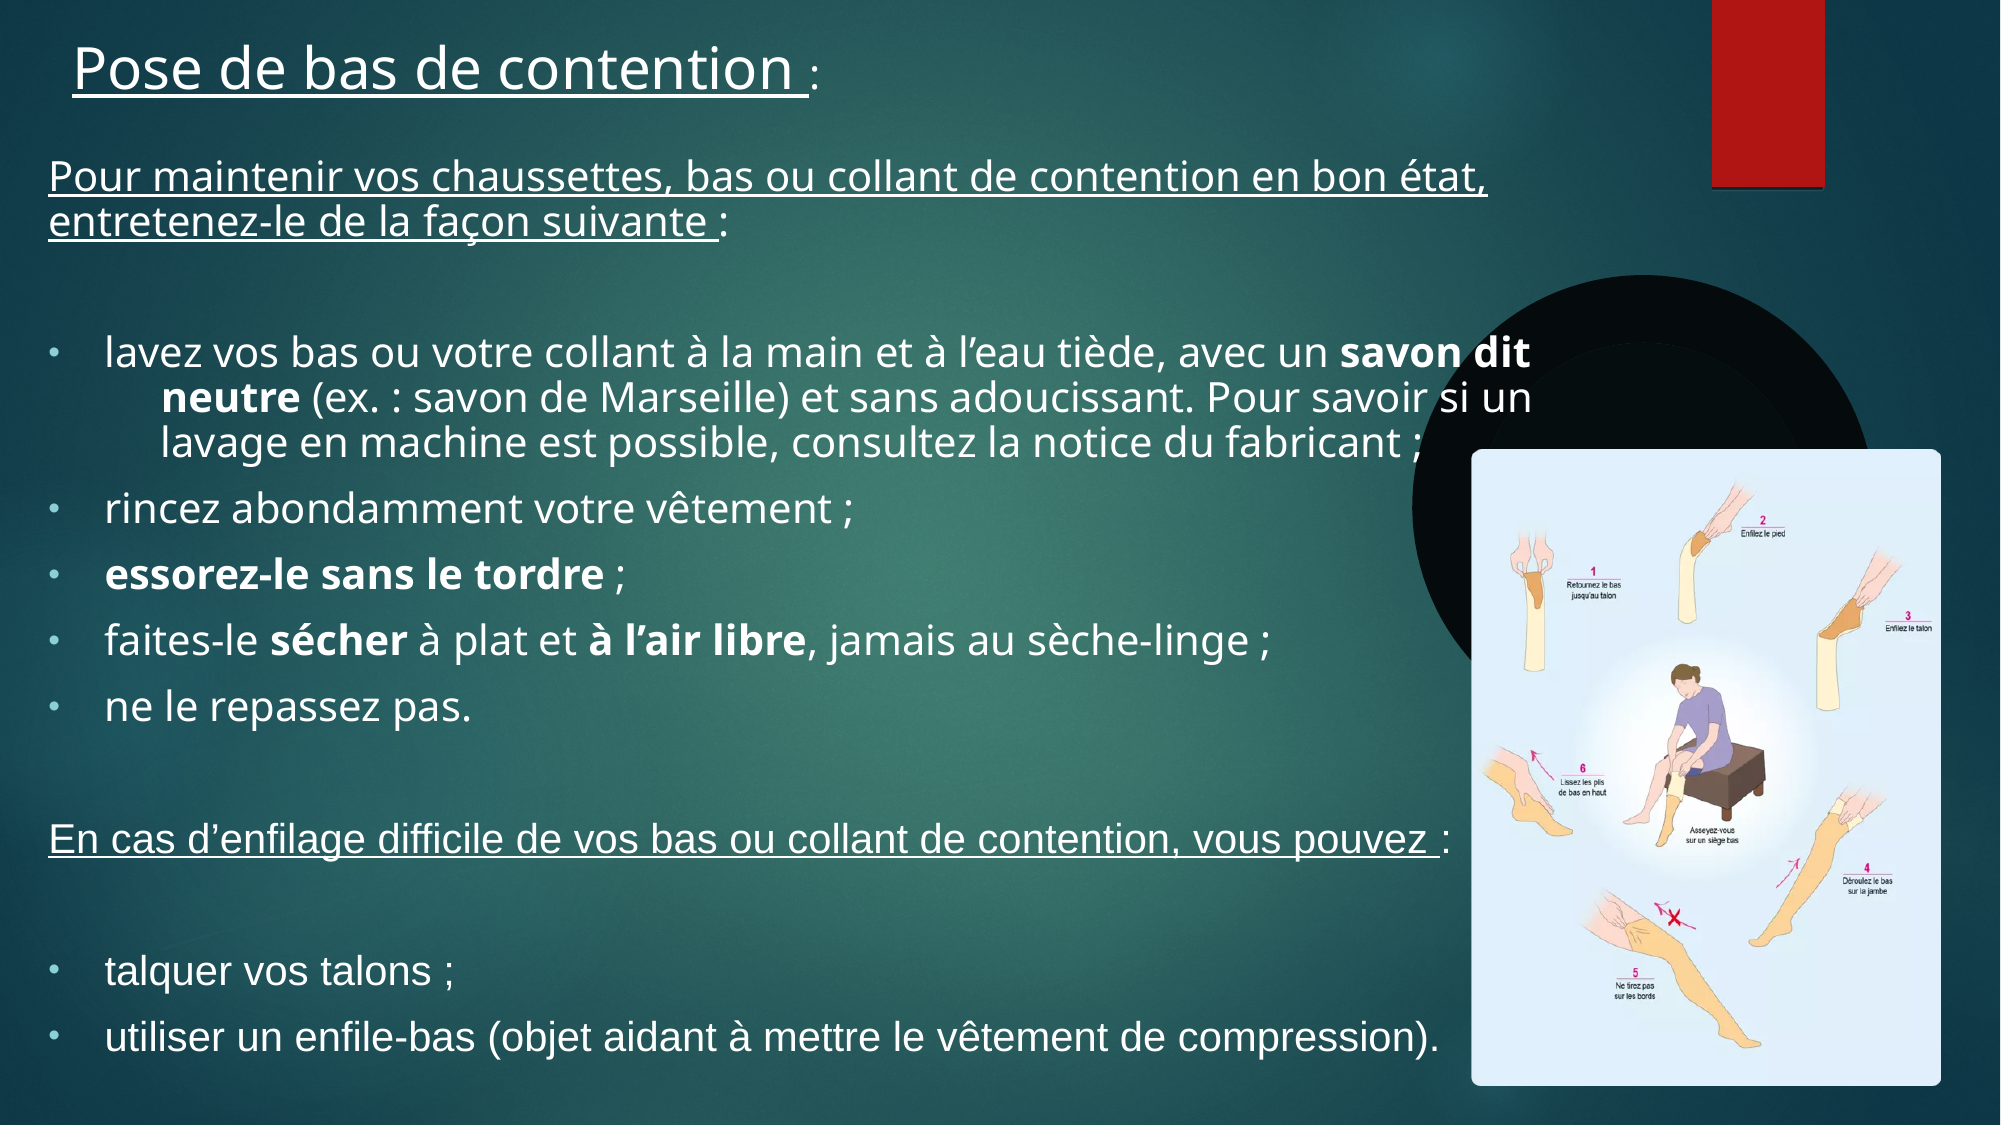

Pose de bas de contention :
# Pour maintenir vos chaussettes, bas ou collant de contention en bon état, entretenez-le de la façon suivante :
lavez vos bas ou votre collant à la main et à l’eau tiède, avec un savon dit neutre (ex. : savon de Marseille) et sans adoucissant. Pour savoir si un lavage en machine est possible, consultez la notice du fabricant ;
rincez abondamment votre vêtement ;
essorez-le sans le tordre ;
faites-le sécher à plat et à l’air libre, jamais au sèche-linge ;
ne le repassez pas.
En cas d’enfilage difficile de vos bas ou collant de contention, vous pouvez :
talquer vos talons ;
utiliser un enfile-bas (objet aidant à mettre le vêtement de compression).